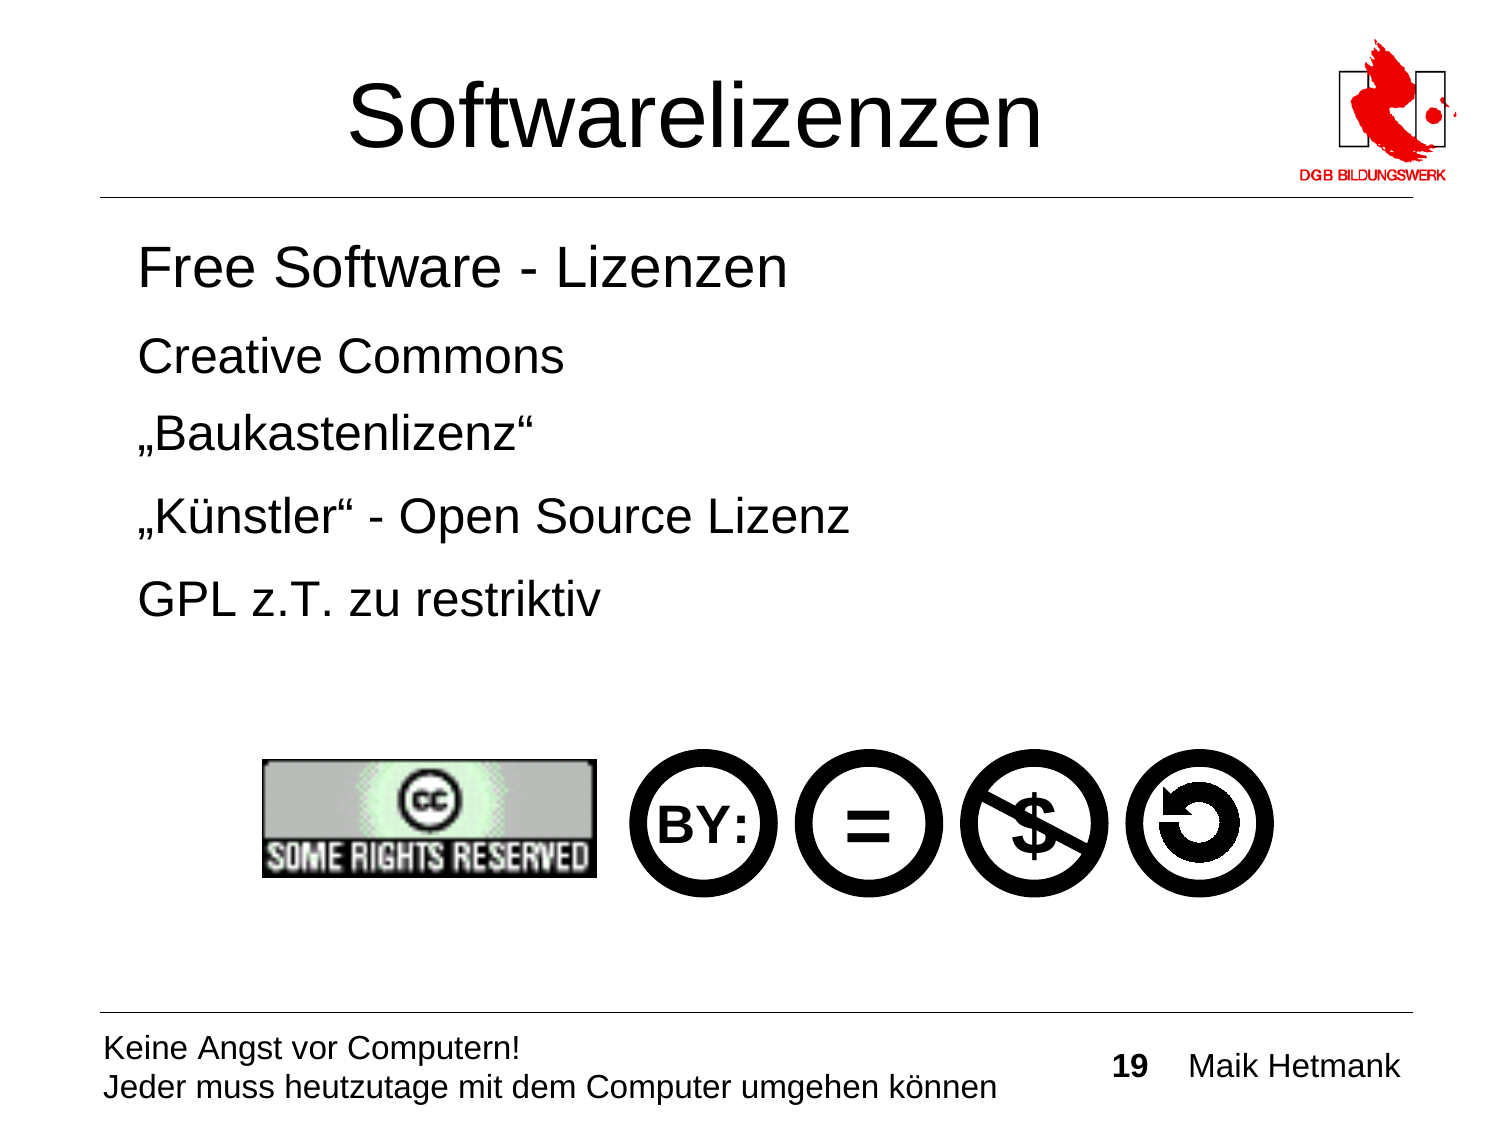

# Softwarelizenzen
Free Software - Lizenzen
Creative Commons
„Baukastenlizenz“
„Künstler“ - Open Source Lizenz
GPL z.T. zu restriktiv
BY:
=
$